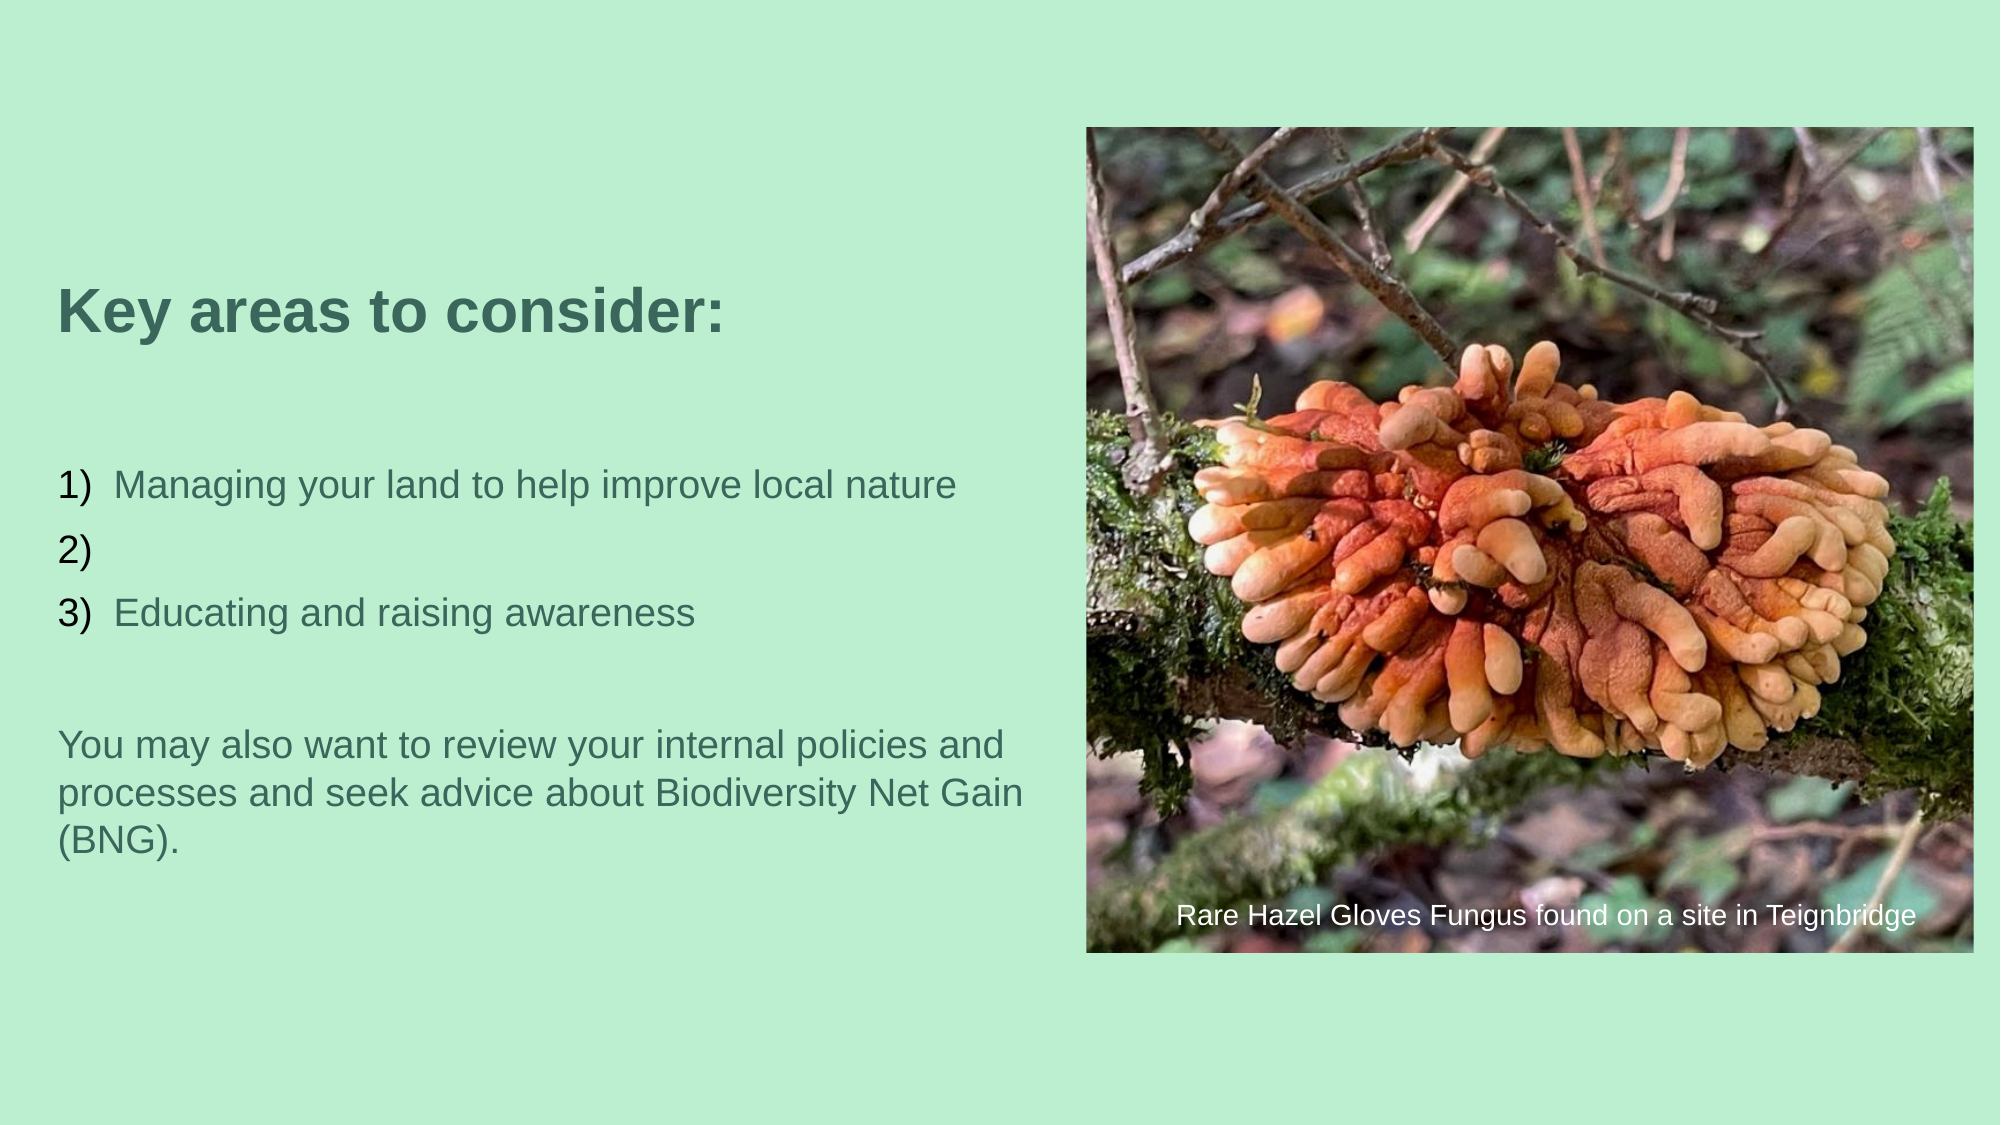

# Key areas to consider:
Managing your land to help improve local nature
Educating and raising awareness
You may also want to review your internal policies and processes and seek advice about Biodiversity Net Gain (BNG).
Rare Hazel Gloves Fungus found on a site in Teignbridge